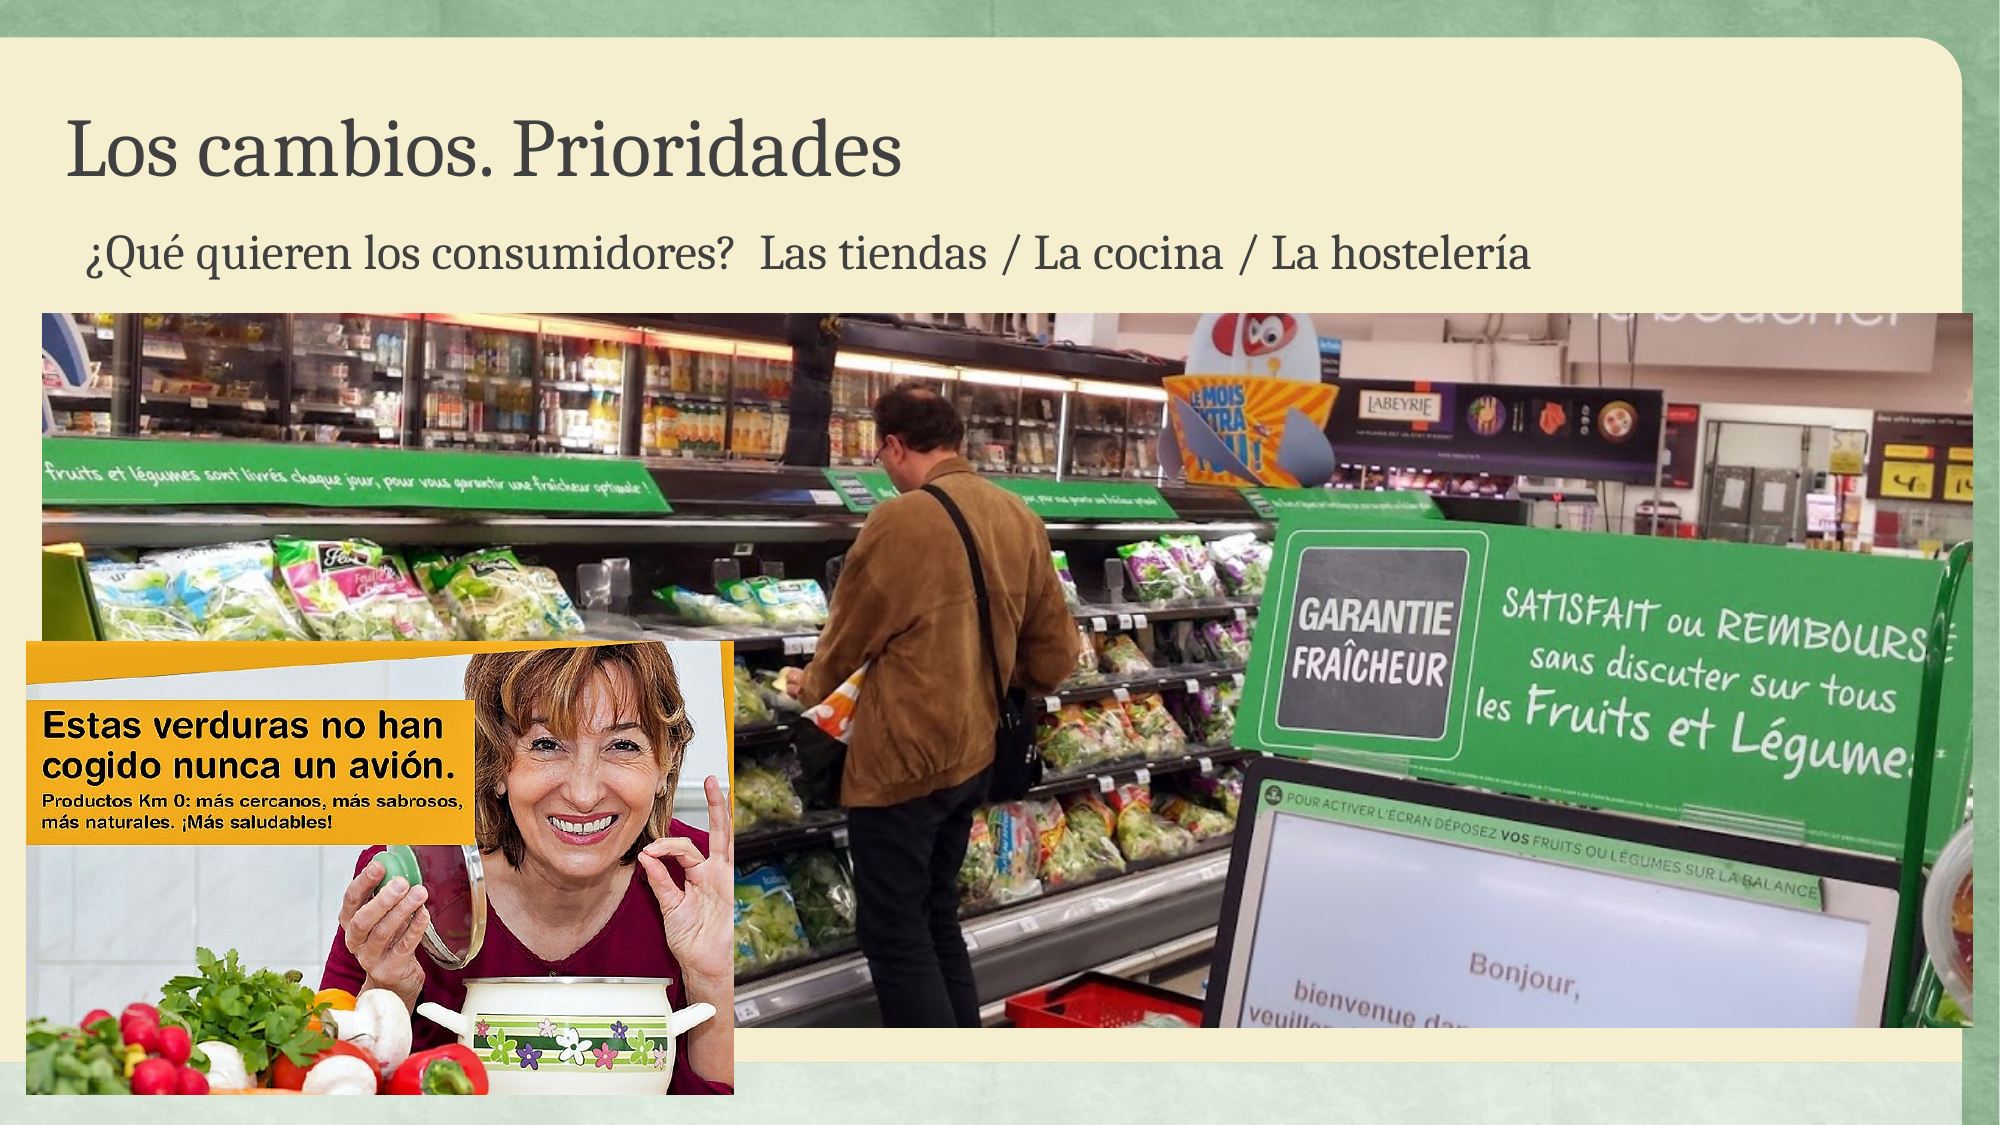

# Los cambios. Prioridades
¿Qué quieren los consumidores? Las tiendas / La cocina / La hostelería